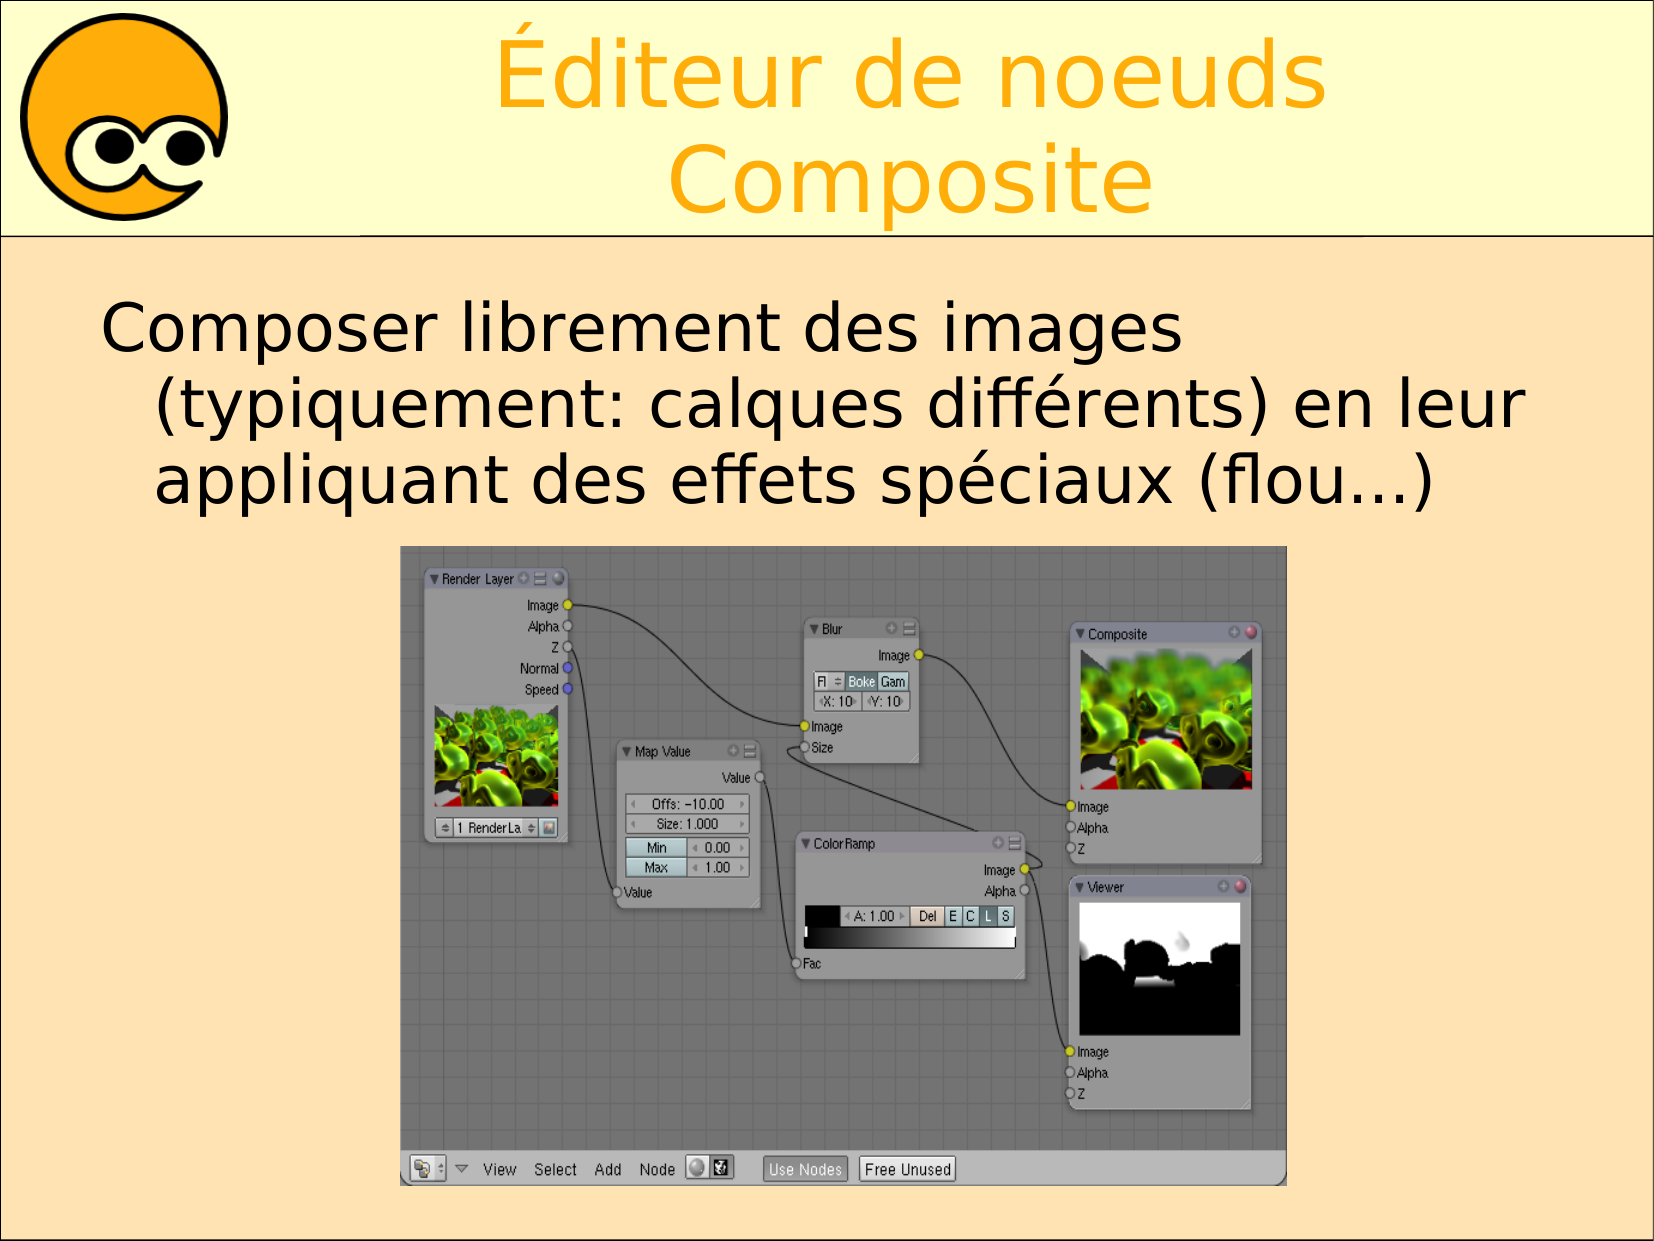

# Éditeur de noeuds Composite
Composer librement des images (typiquement: calques différents) en leur appliquant des effets spéciaux (flou...)